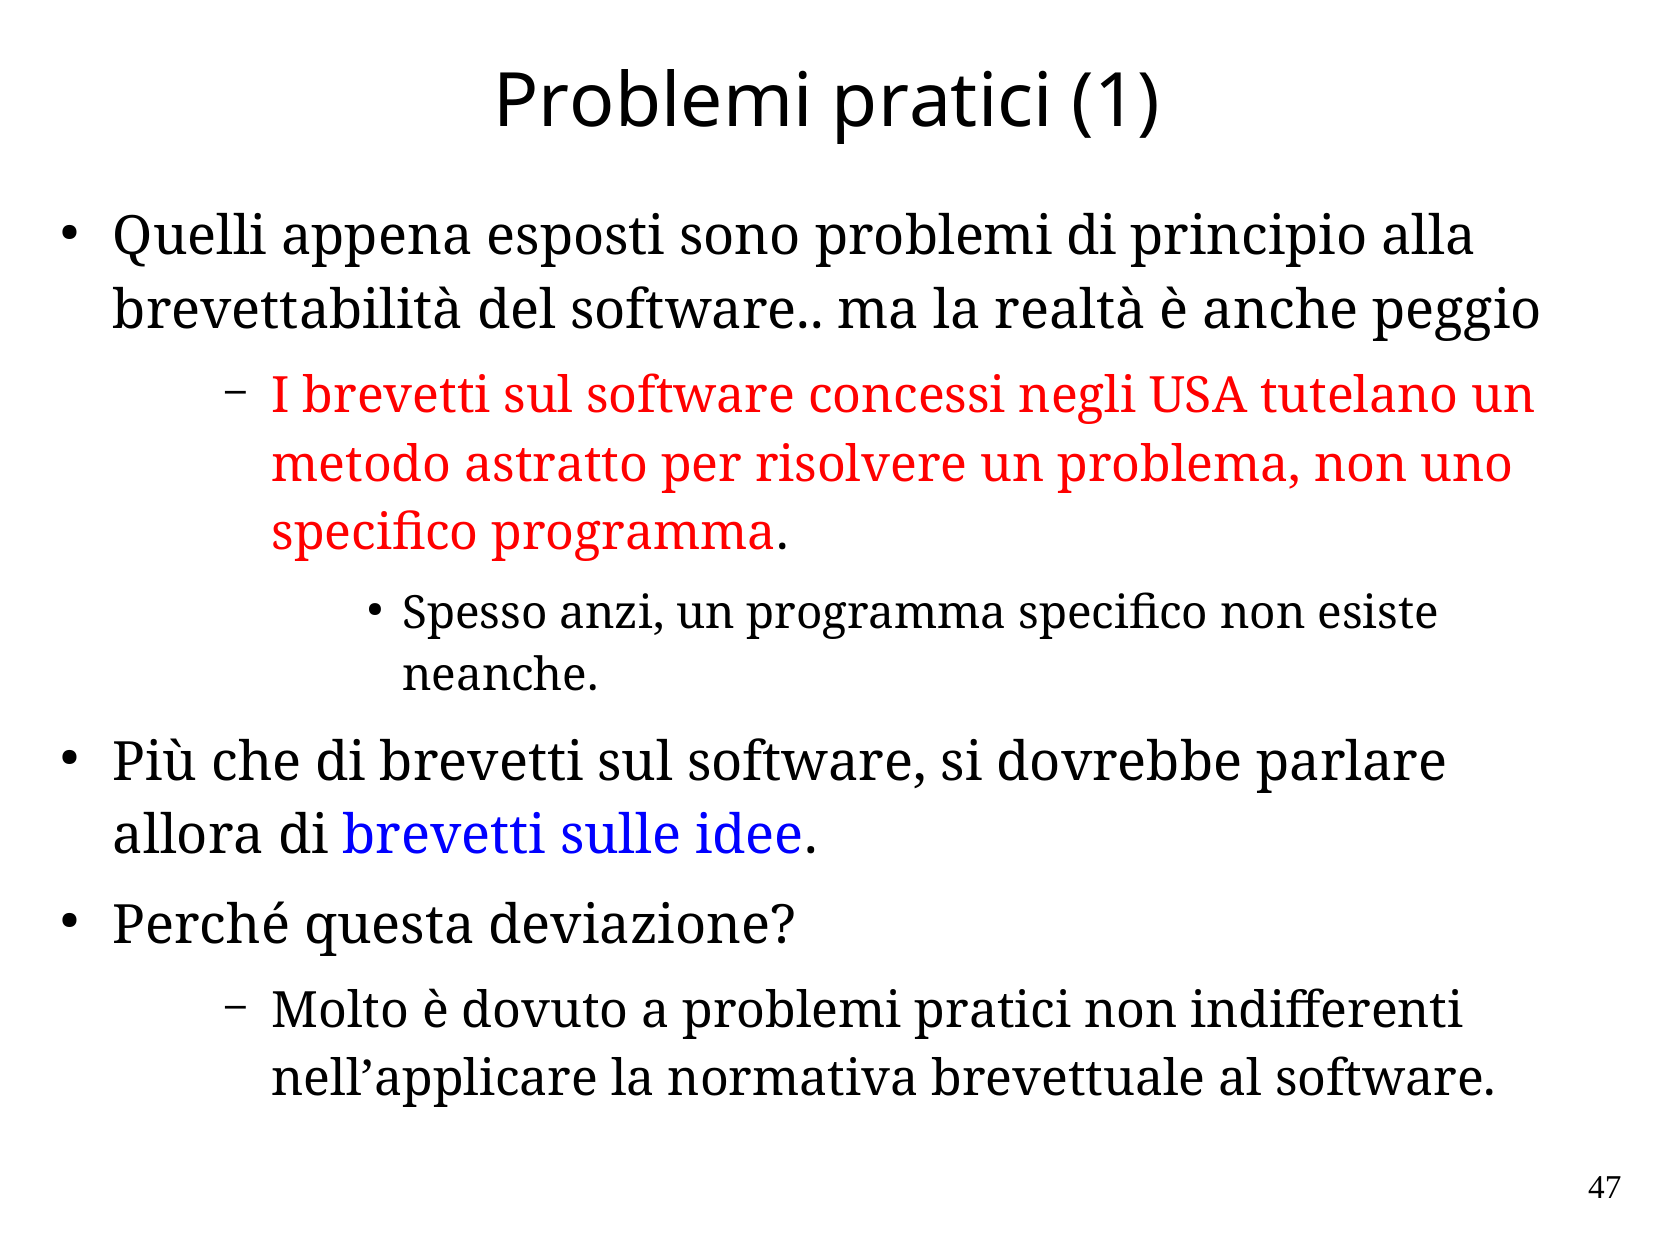

# Problemi pratici (1)
Quelli appena esposti sono problemi di principio alla brevettabilità del software.. ma la realtà è anche peggio
I brevetti sul software concessi negli USA tutelano un metodo astratto per risolvere un problema, non uno specifico programma.
Spesso anzi, un programma specifico non esiste neanche.
Più che di brevetti sul software, si dovrebbe parlare allora di brevetti sulle idee.
Perché questa deviazione?
Molto è dovuto a problemi pratici non indifferenti nell’applicare la normativa brevettuale al software.